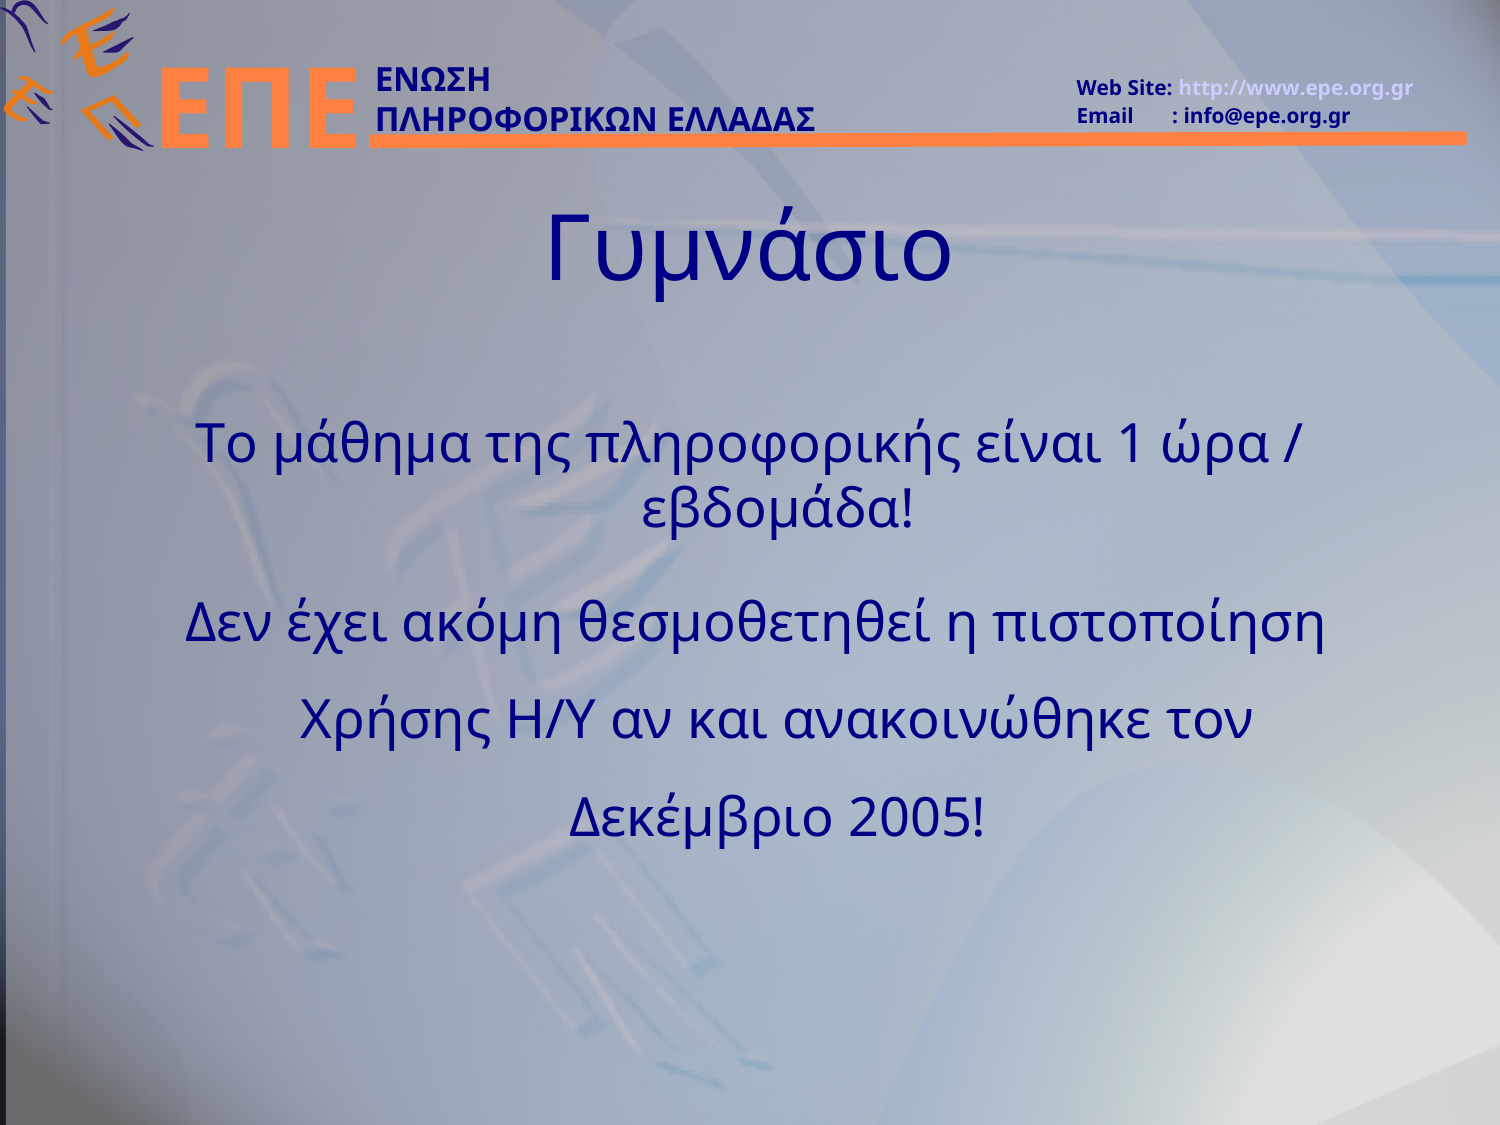

# Γυμνάσιο
Το μάθημα της πληροφορικής είναι 1 ώρα / εβδομάδα!
 Δεν έχει ακόμη θεσμοθετηθεί η πιστοποίηση Χρήσης Η/Υ αν και ανακοινώθηκε τον Δεκέμβριο 2005!